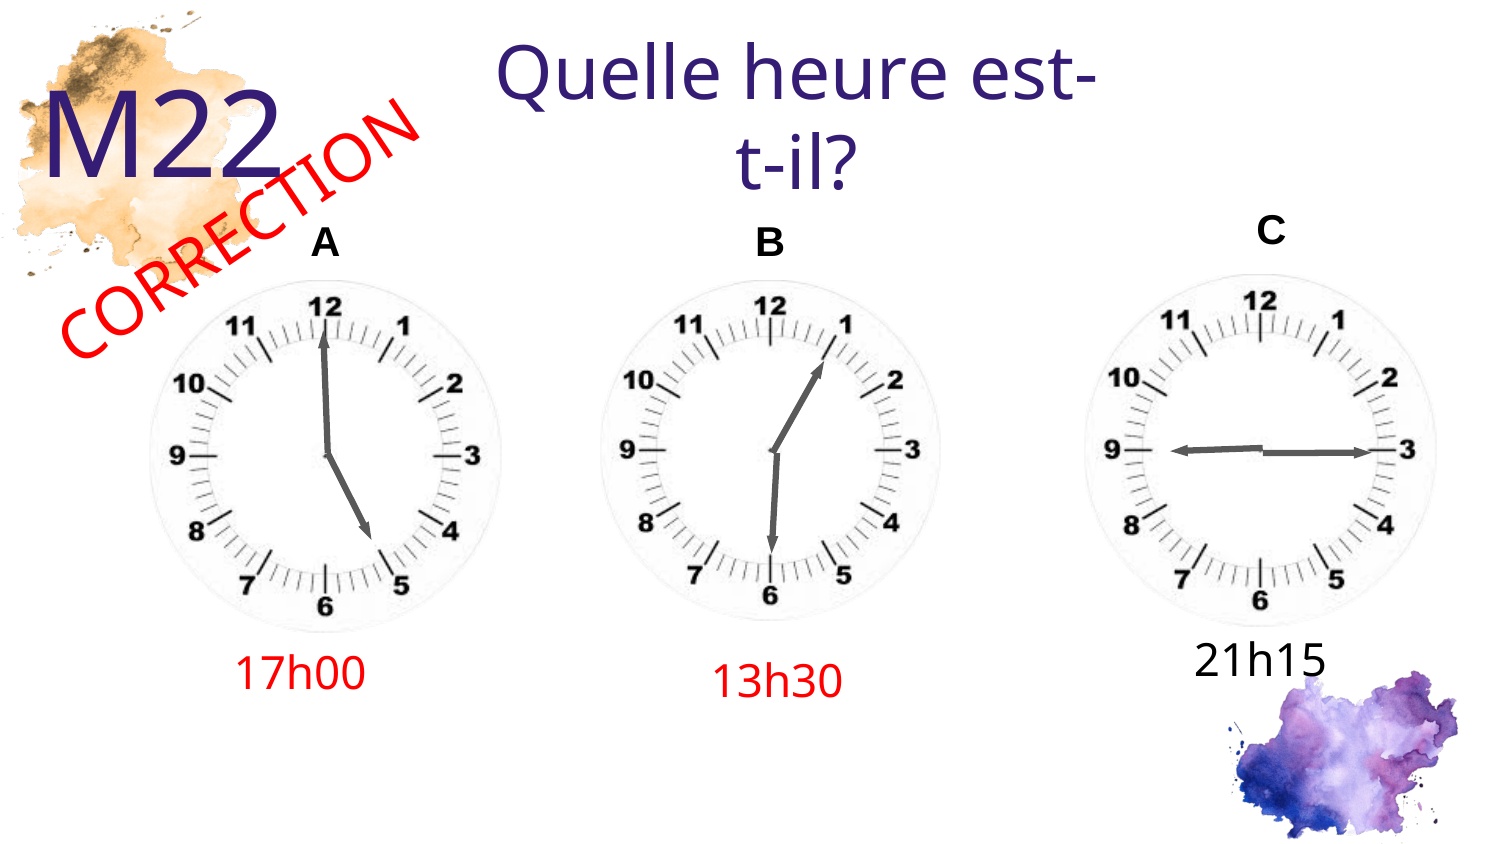

Quelle heure est-t-il?
M22
CORRECTION
C
A
B
21h15
17h00
 13h30